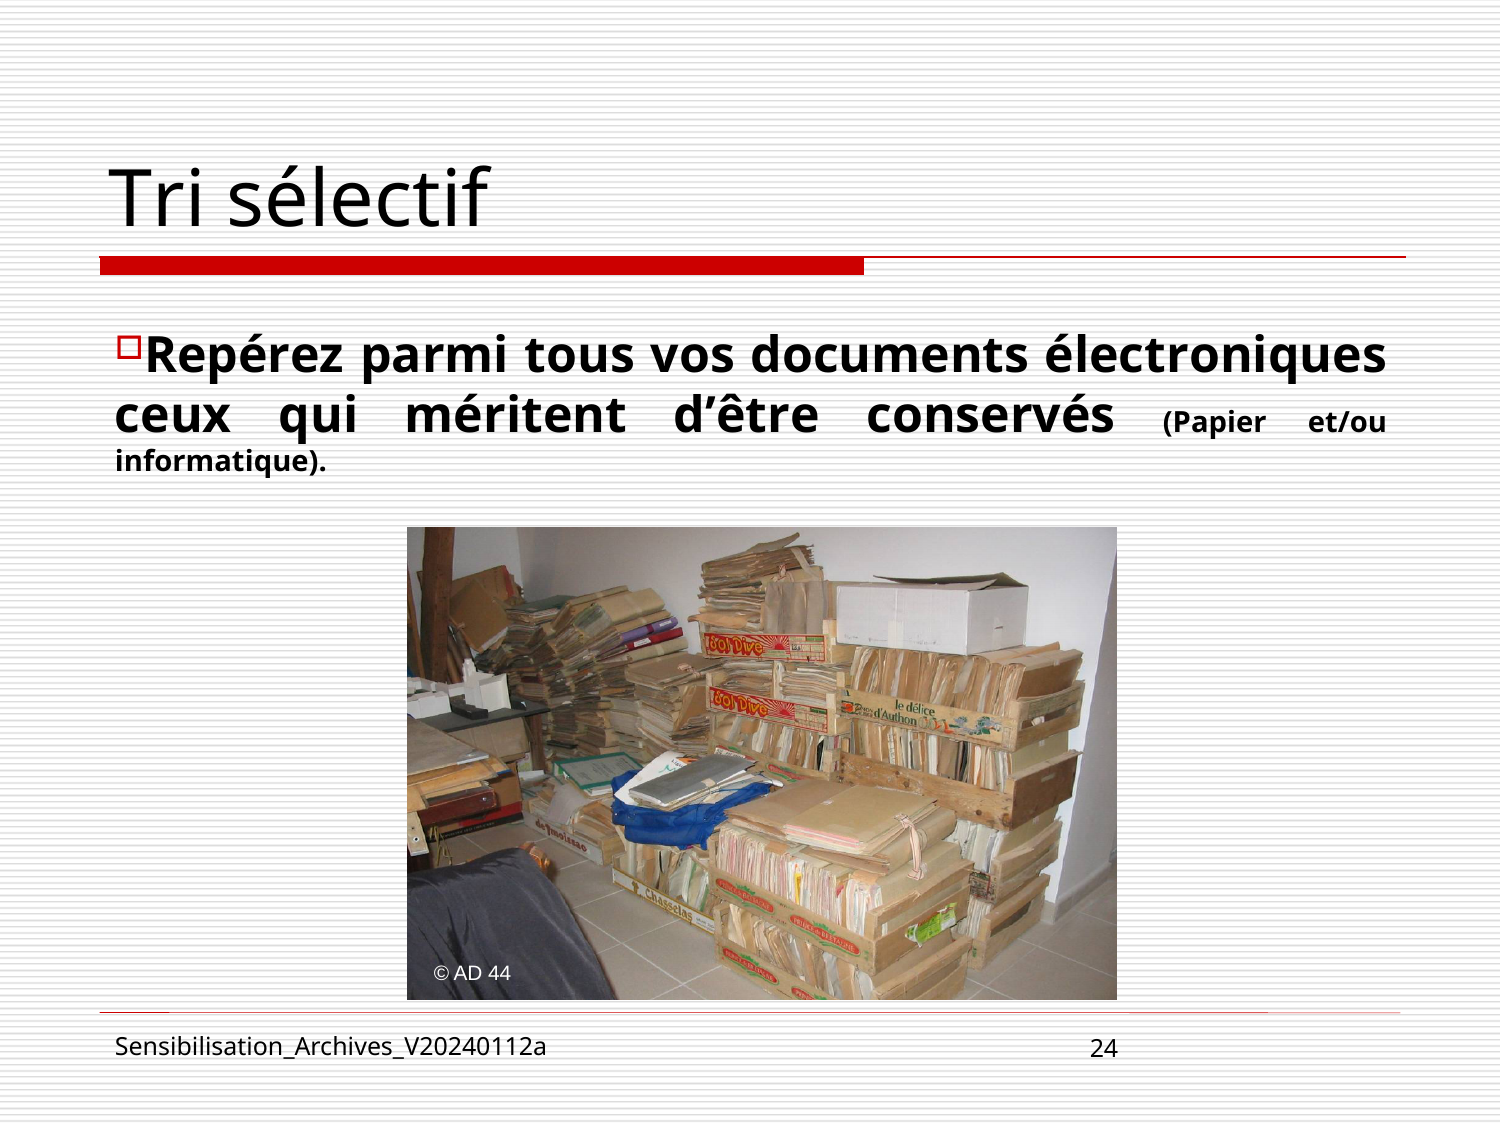

# Tri sélectif
Repérez parmi tous vos documents électroniques ceux qui méritent d’être conservés (Papier et/ou informatique).
© AD 44
Sensibilisation_Archives_V20240112a